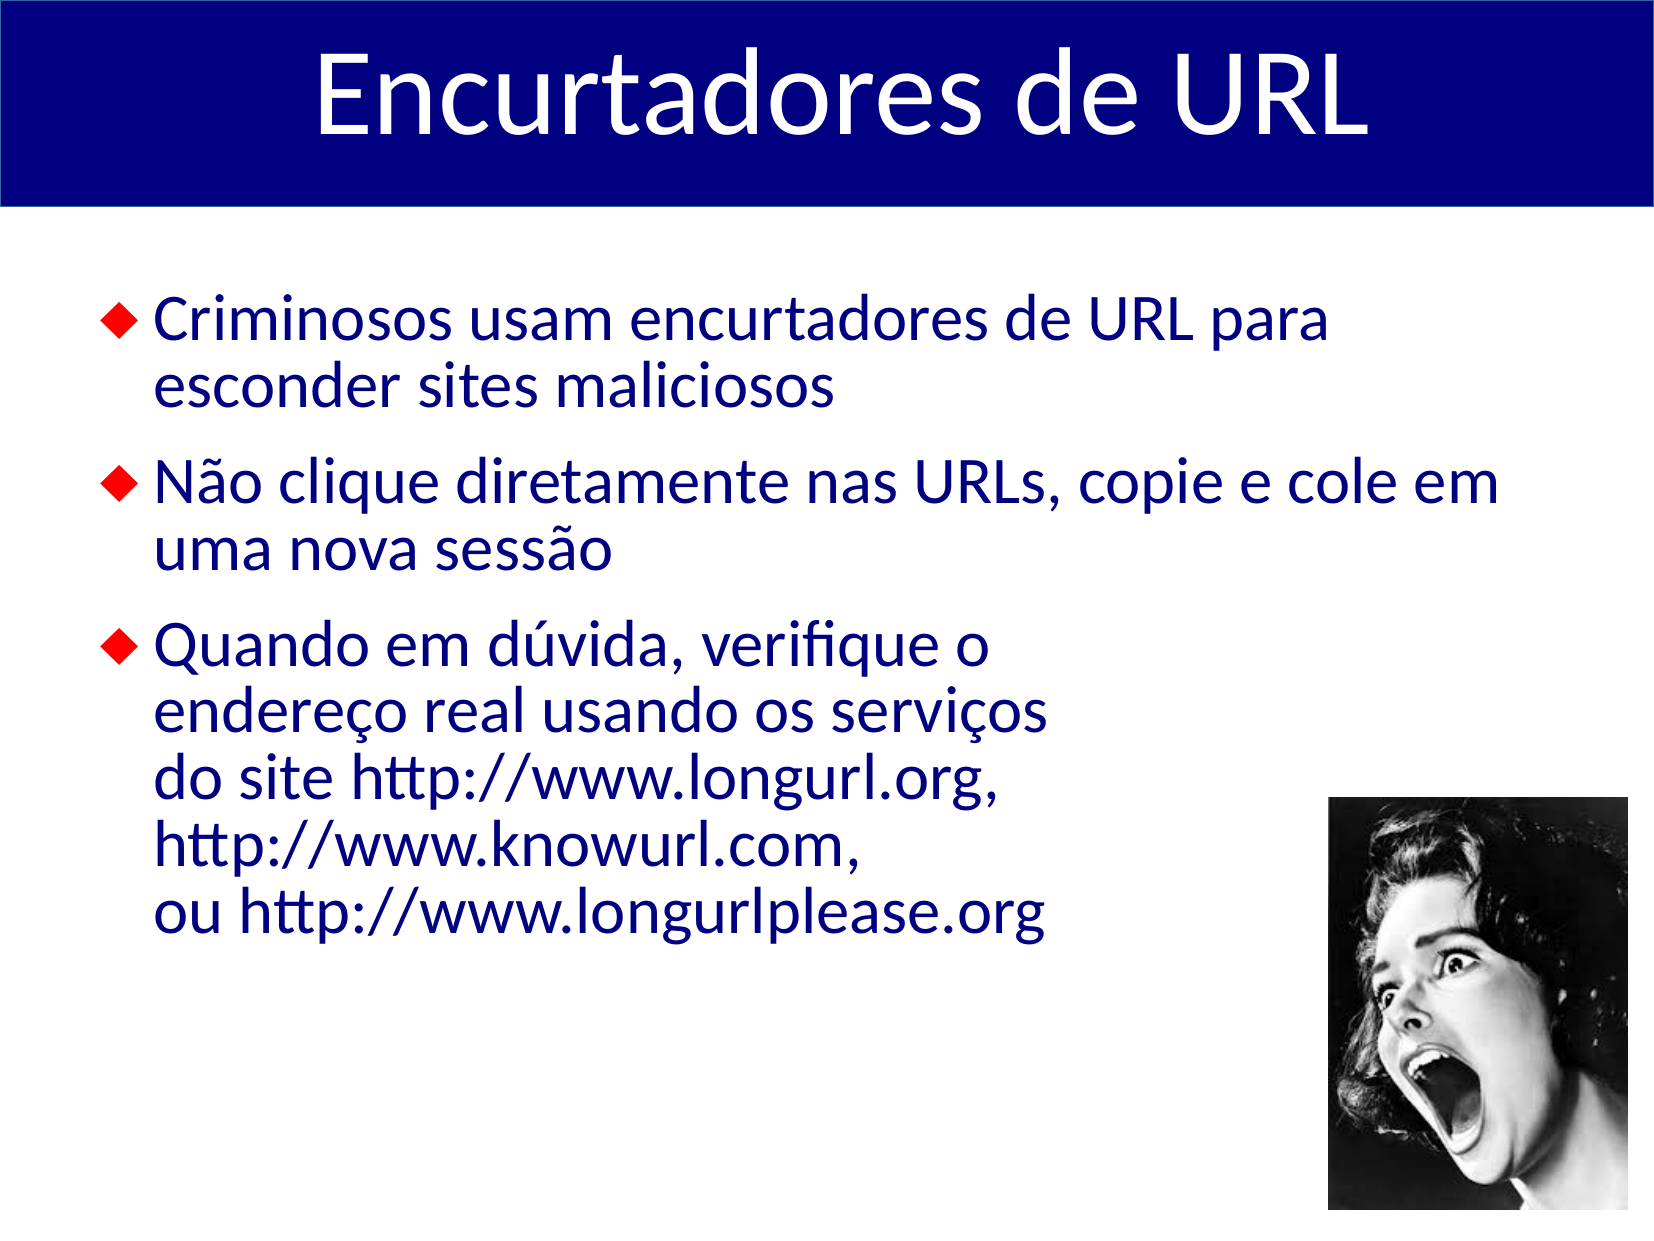

# Encurtadores de URL
Criminosos usam encurtadores de URL para esconder sites maliciosos
Não clique diretamente nas URLs, copie e cole em uma nova sessão
Quando em dúvida, verifique o
endereço real usando os serviços
do site http://www.longurl.org,
http://www.knowurl.com,
ou http://www.longurlplease.org